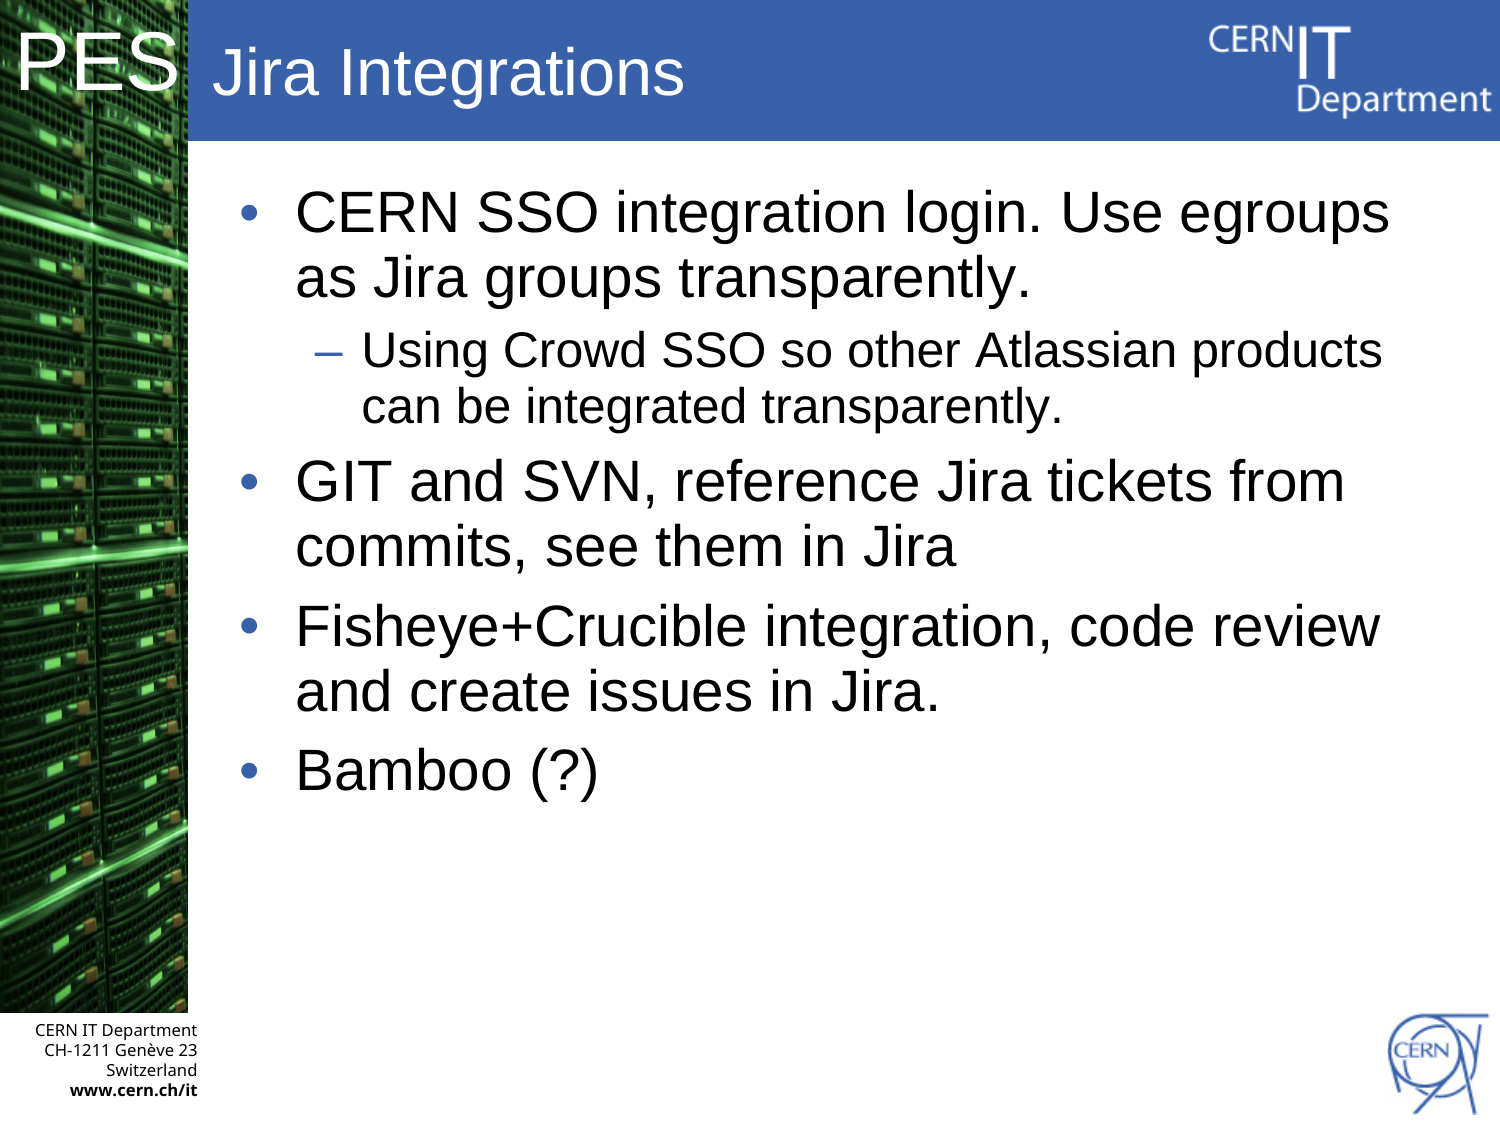

# Jira Integrations
CERN SSO integration login. Use egroups as Jira groups transparently.
Using Crowd SSO so other Atlassian products can be integrated transparently.
GIT and SVN, reference Jira tickets from commits, see them in Jira
Fisheye+Crucible integration, code review and create issues in Jira.
Bamboo (?)